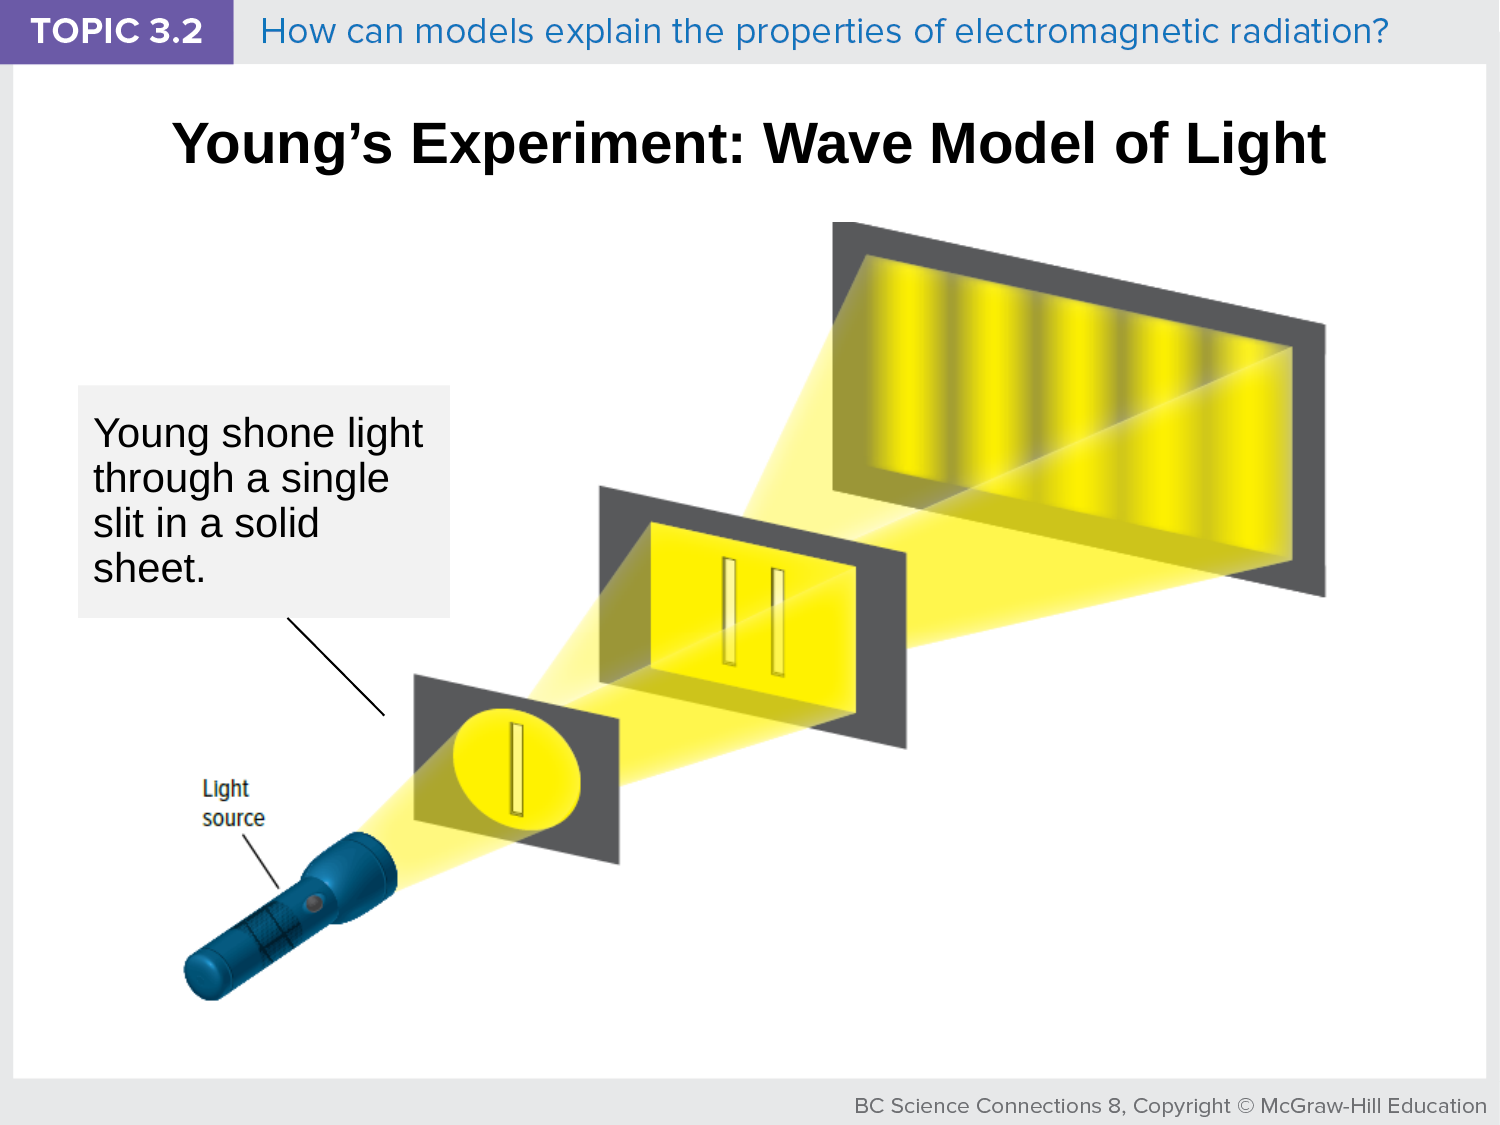

# Young’s Experiment: Wave Model of Light
Young shone light through a single slit in a solid sheet.